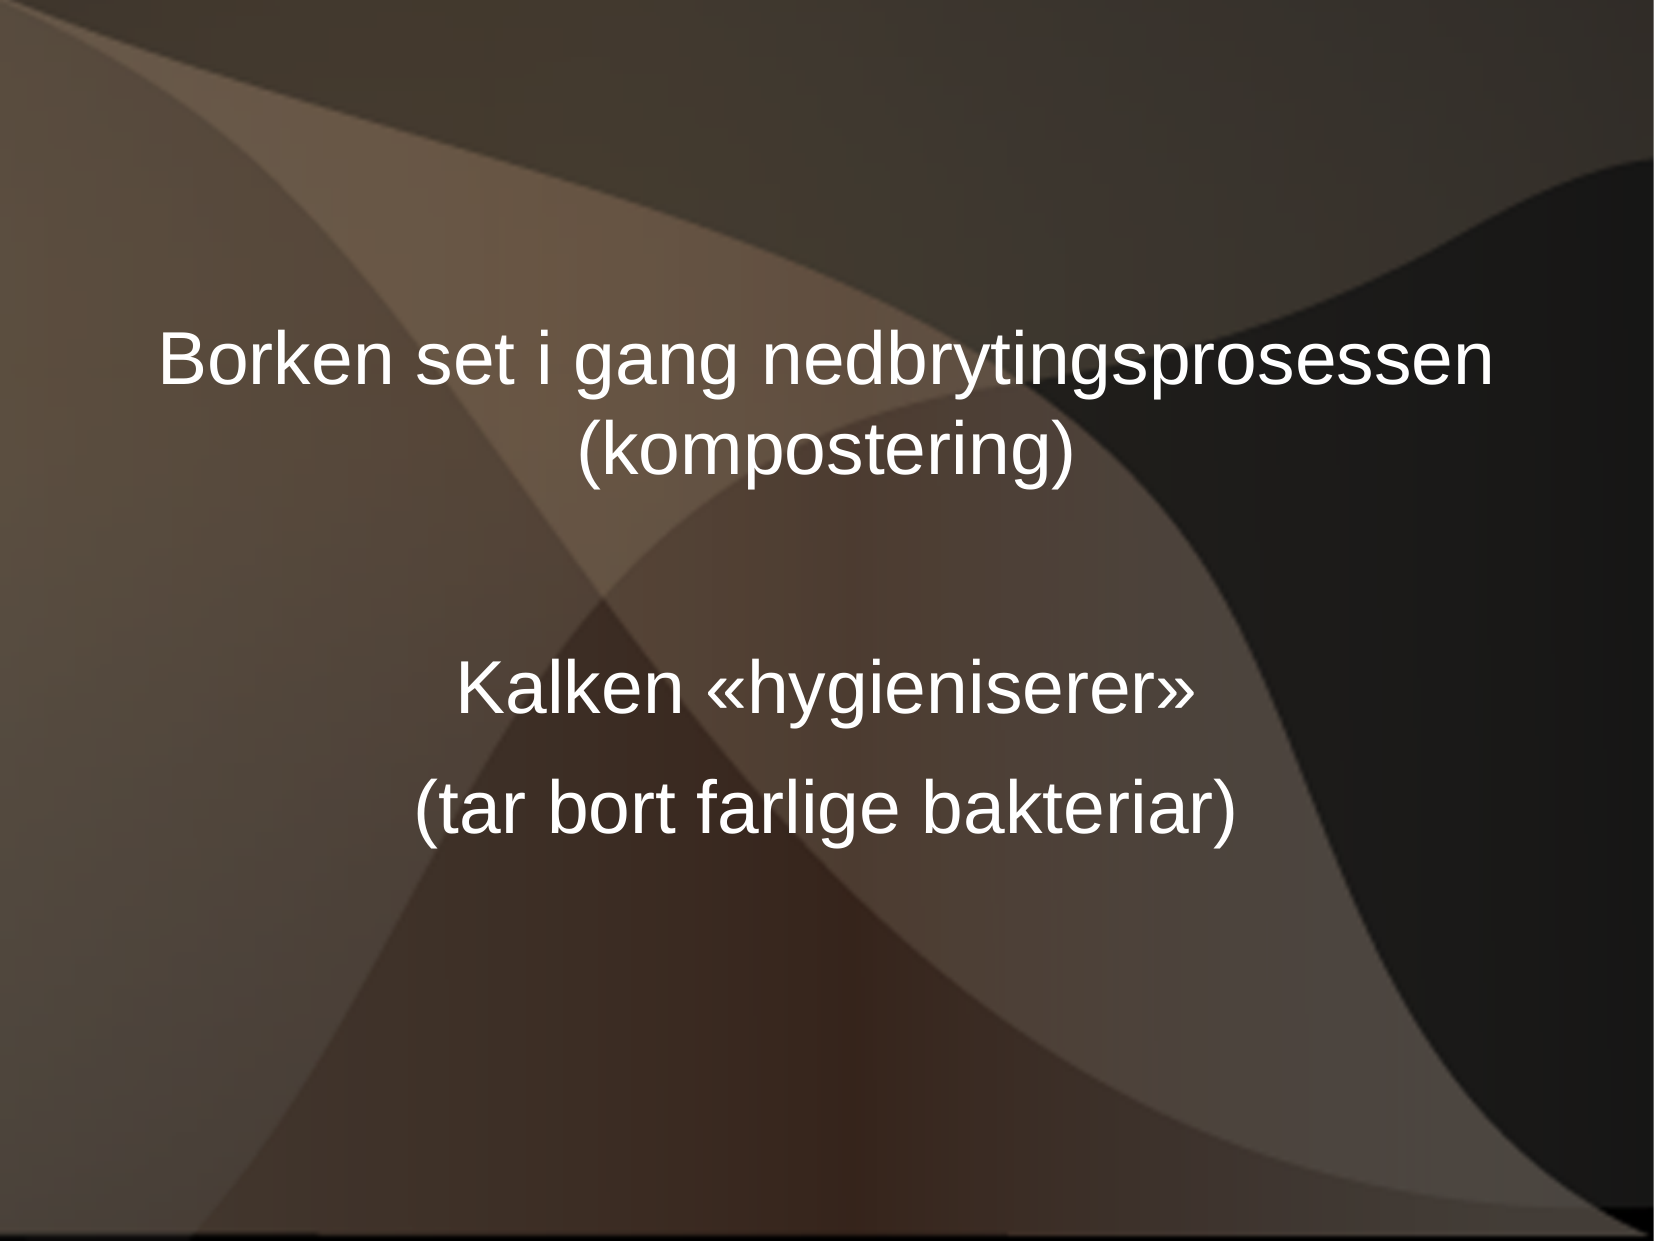

# Borken set i gang nedbrytingsprosessen (kompostering)
Kalken «hygieniserer»
(tar bort farlige bakteriar)